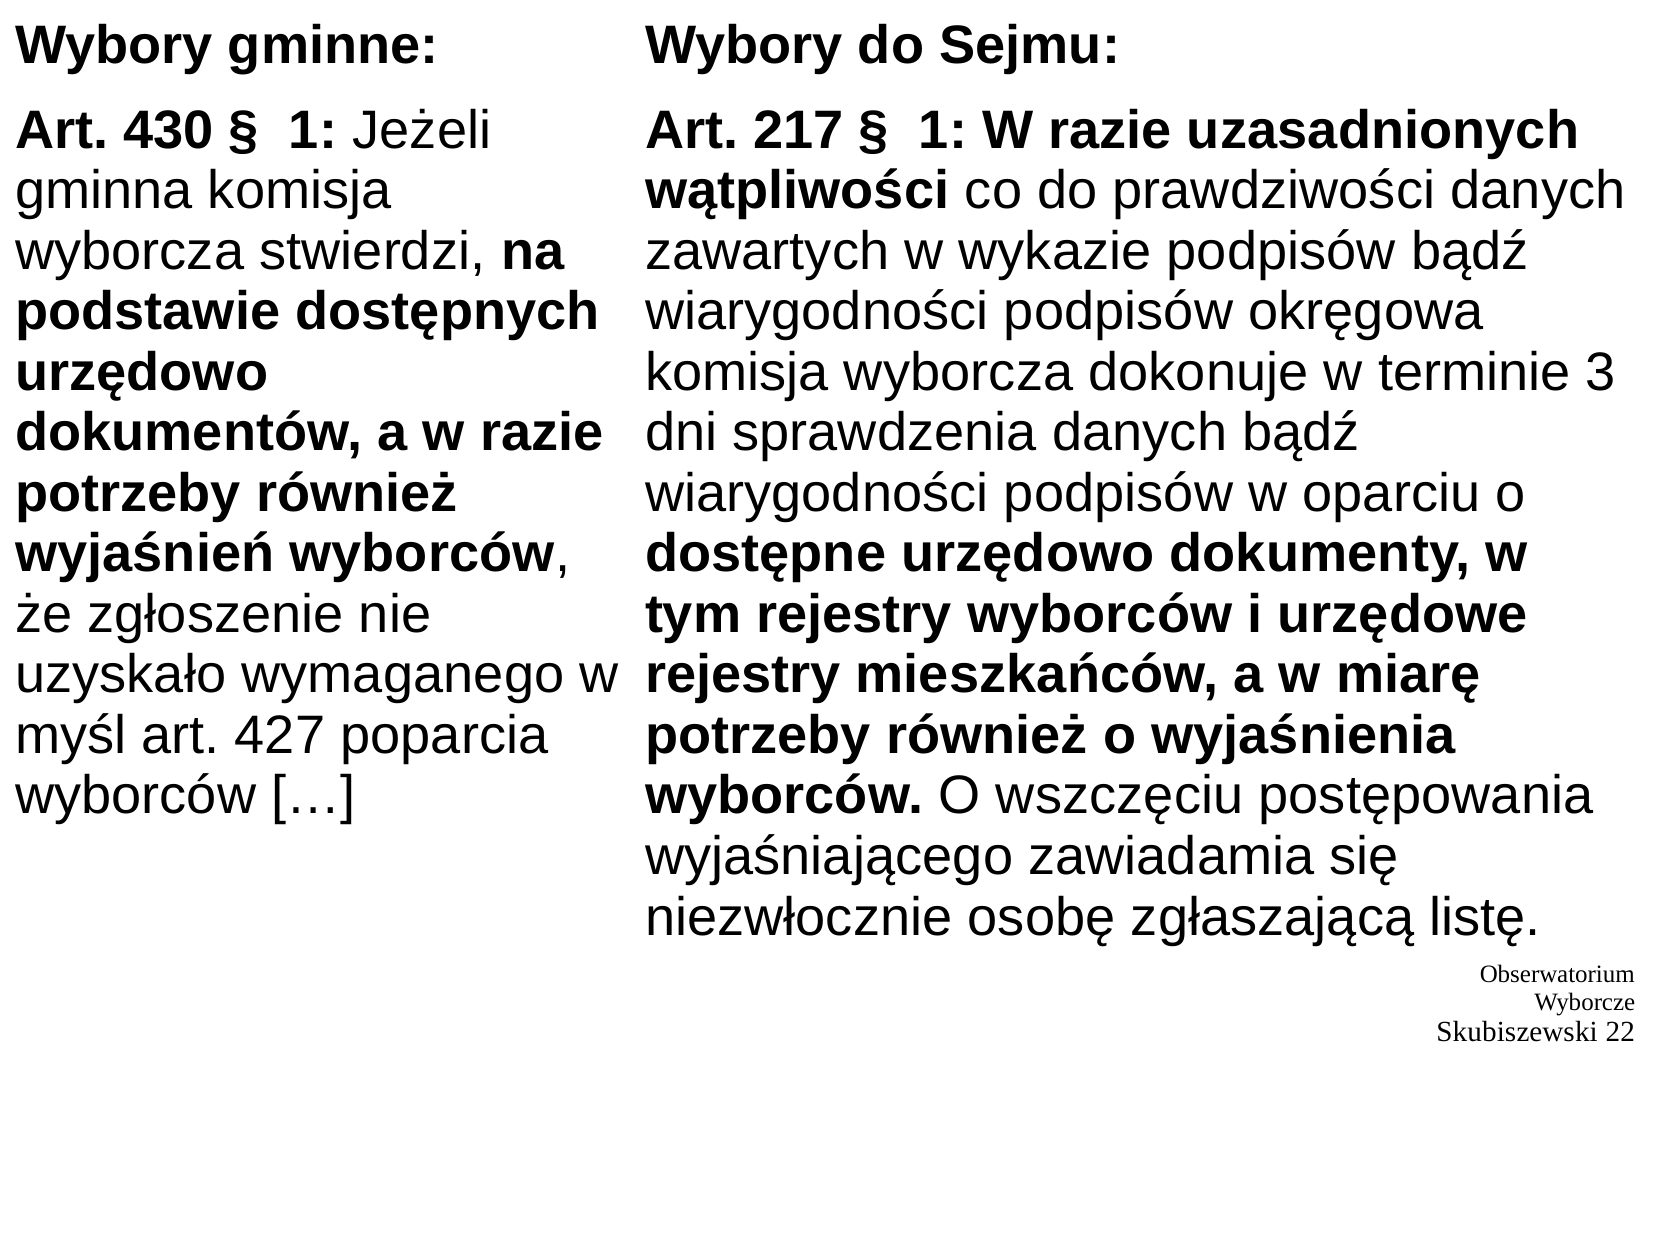

# Wybory gminne:
Art. 430 § 1: Jeżeli gminna komisja wyborcza stwierdzi, na podstawie dostępnych urzędowo dokumentów, a w razie potrzeby również wyjaśnień wyborców, że zgłoszenie nie uzyskało wymaganego w myśl art. 427 poparcia wyborców […]
Wybory do Sejmu:
Art. 217 § 1: W razie uzasadnionych wątpliwości co do prawdziwości danych zawartych w wykazie podpisów bądź wiarygodności podpisów okręgowa komisja wyborcza dokonuje w terminie 3 dni sprawdzenia danych bądź wiarygodności podpisów w oparciu o dostępne urzędowo dokumenty, w tym rejestry wyborców i urzędowe rejestry mieszkańców, a w miarę potrzeby również o wyjaśnienia wyborców. O wszczęciu postępowania wyjaśniającego zawiadamia się niezwłocznie osobę zgłaszającą listę.
22